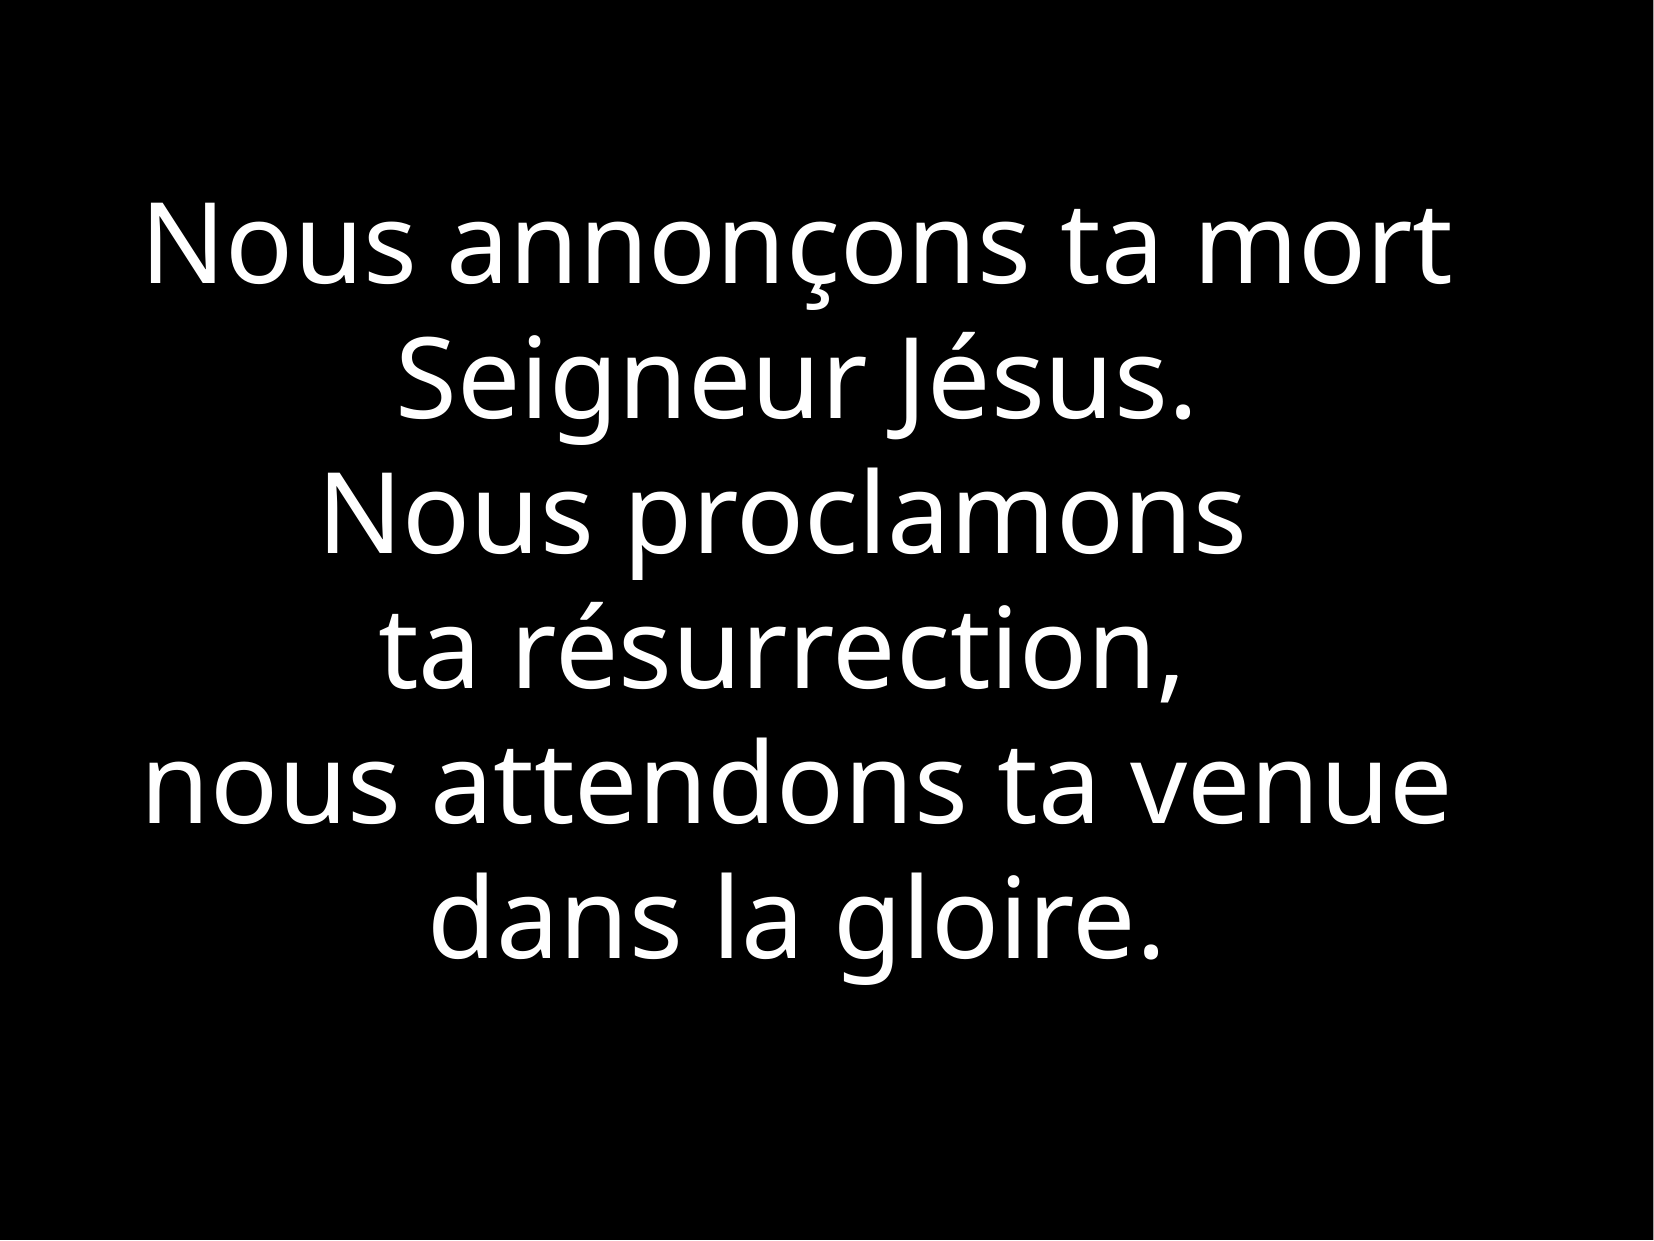

Nous annonçons ta mort Seigneur Jésus.
Nous proclamons
ta résurrection,
nous attendons ta venue dans la gloire.